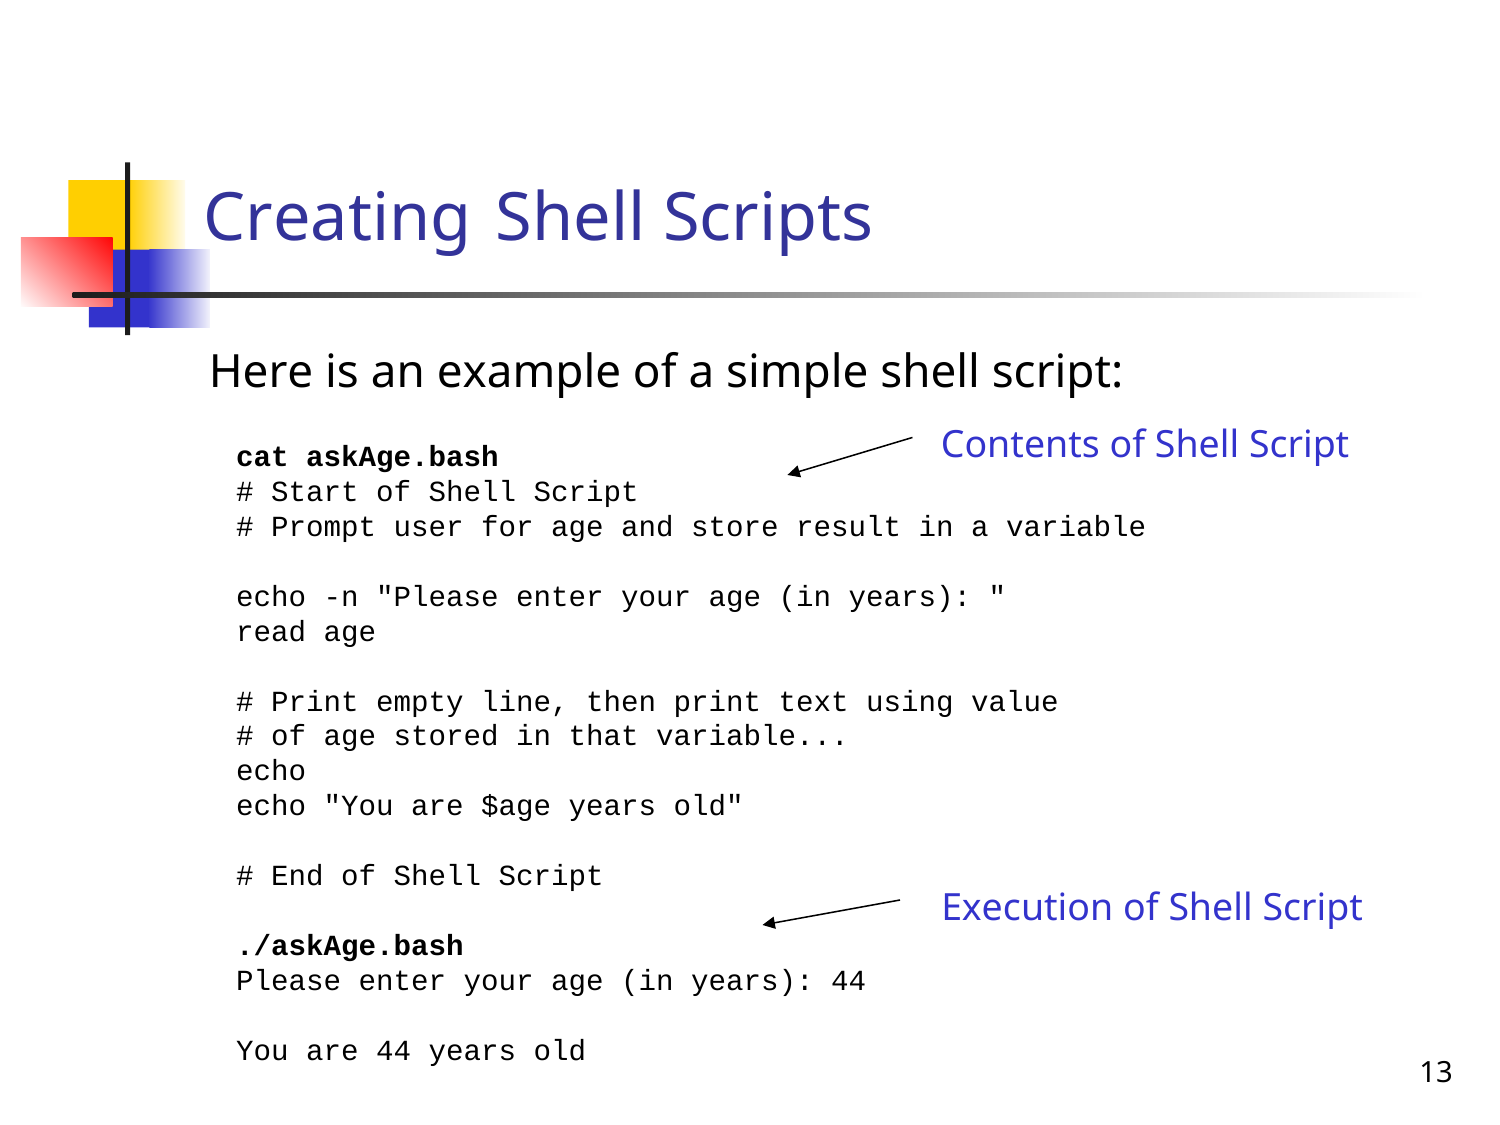

# Creating Shell Scripts
Here is an example of a simple shell script:
Contents of Shell Script
cat askAge.bash
# Start of Shell Script
# Prompt user for age and store result in a variable
echo -n "Please enter your age (in years): "
read age
# Print empty line, then print text using value
# of age stored in that variable...
echo
echo "You are $age years old"
# End of Shell Script
./askAge.bash
Please enter your age (in years): 44
You are 44 years old
Execution of Shell Script
13